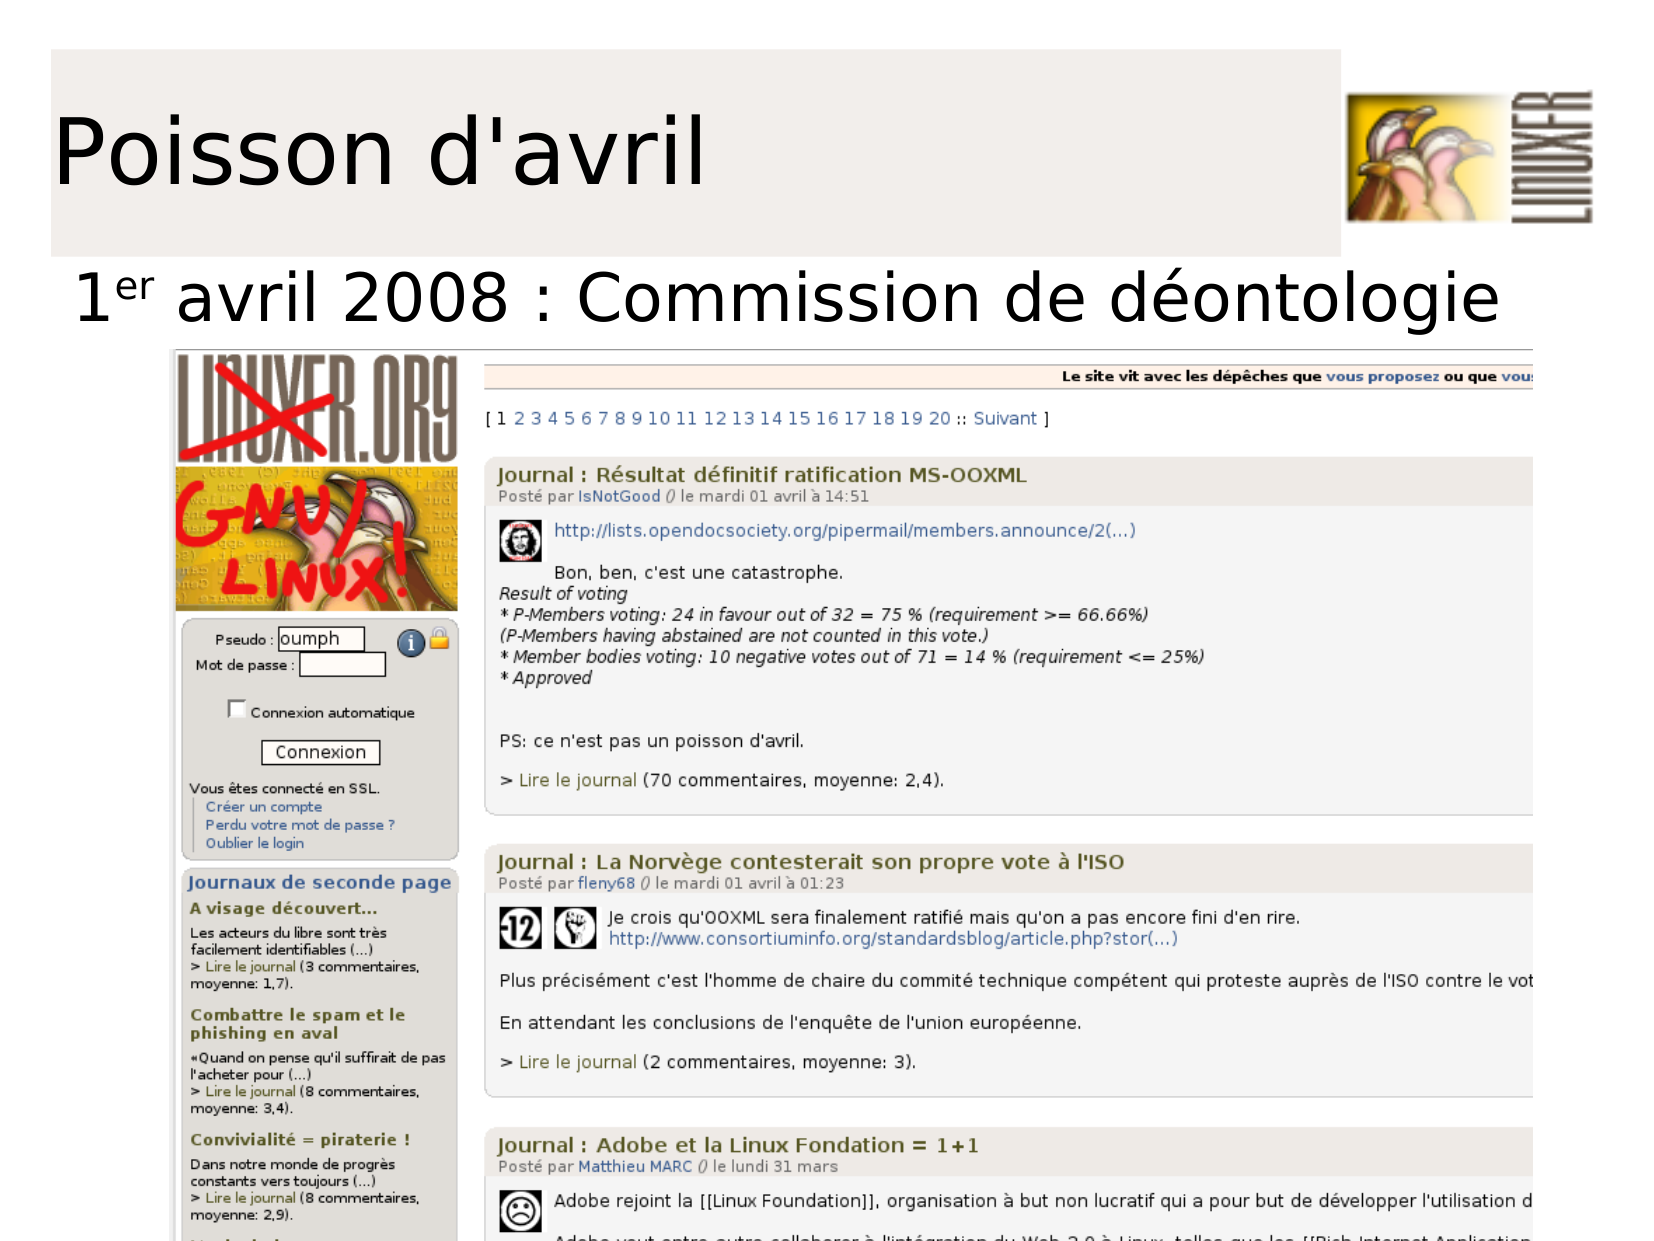

# Poisson d'avril
1er avril 2008 : Commission de déontologie